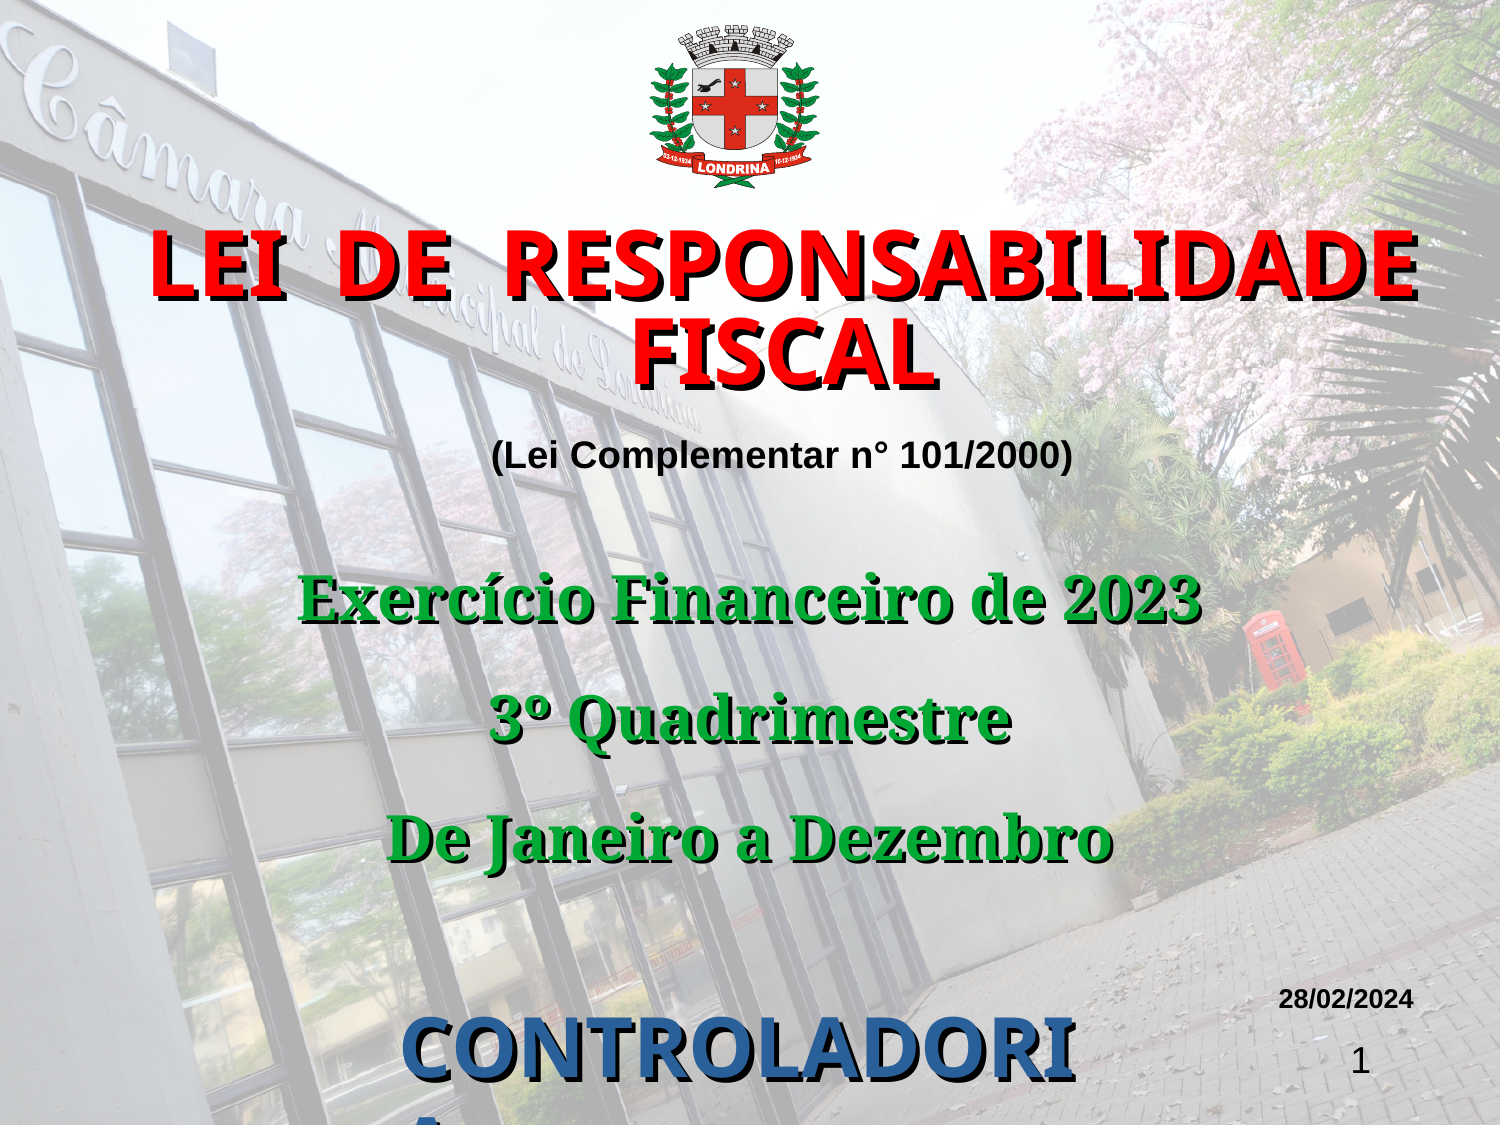

LEI DE RESPONSABILIDADE FISCAL
(Lei Complementar n° 101/2000)
Exercício Financeiro de 2023
3º Quadrimestre
De Janeiro a Dezembro
28/02/2024
CONTROLADORIA